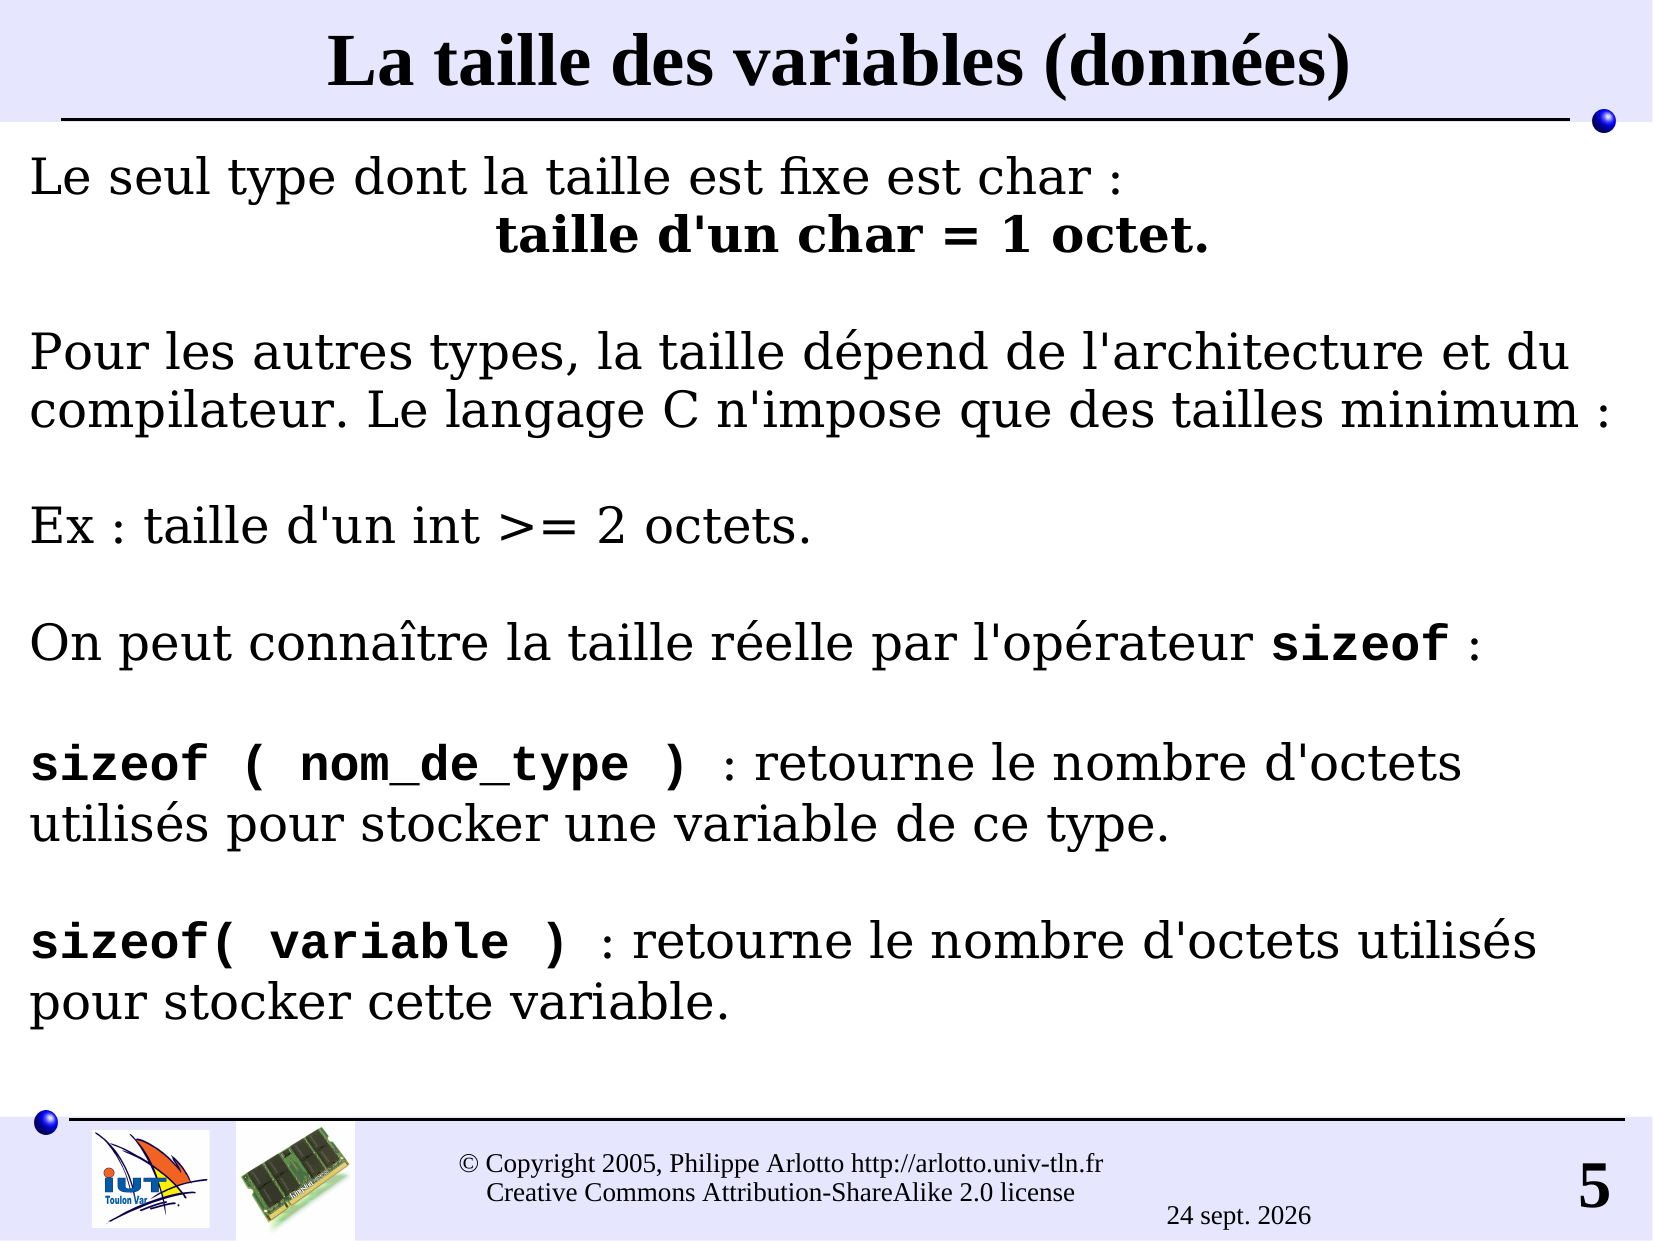

# La taille des variables (données)
Le seul type dont la taille est fixe est char :
 taille d'un char = 1 octet.
Pour les autres types, la taille dépend de l'architecture et du
compilateur. Le langage C n'impose que des tailles minimum :
Ex : taille d'un int >= 2 octets.
On peut connaître la taille réelle par l'opérateur sizeof :
sizeof ( nom_de_type ) : retourne le nombre d'octets
utilisés pour stocker une variable de ce type.
sizeof( variable ) : retourne le nombre d'octets utilisés
pour stocker cette variable.